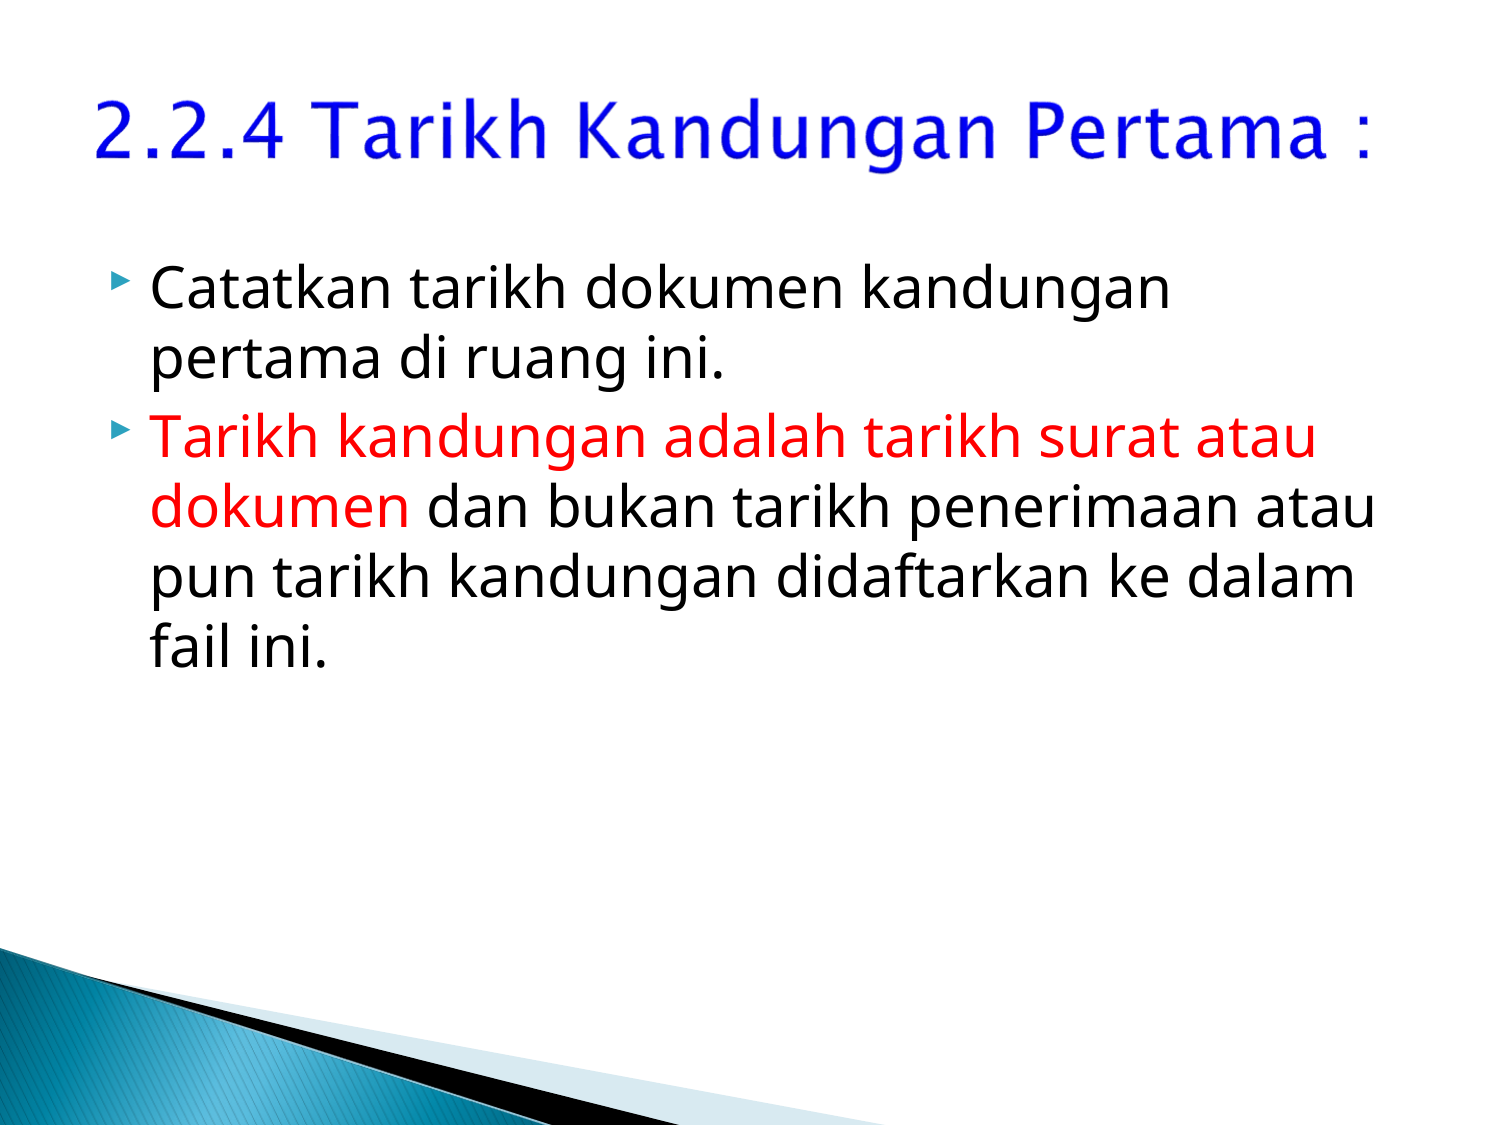

# Catatkan tarikh dokumen kandungan pertama di ruang ini.
Tarikh kandungan adalah tarikh surat atau dokumen dan bukan tarikh penerimaan atau pun tarikh kandungan didaftarkan ke dalam fail ini.